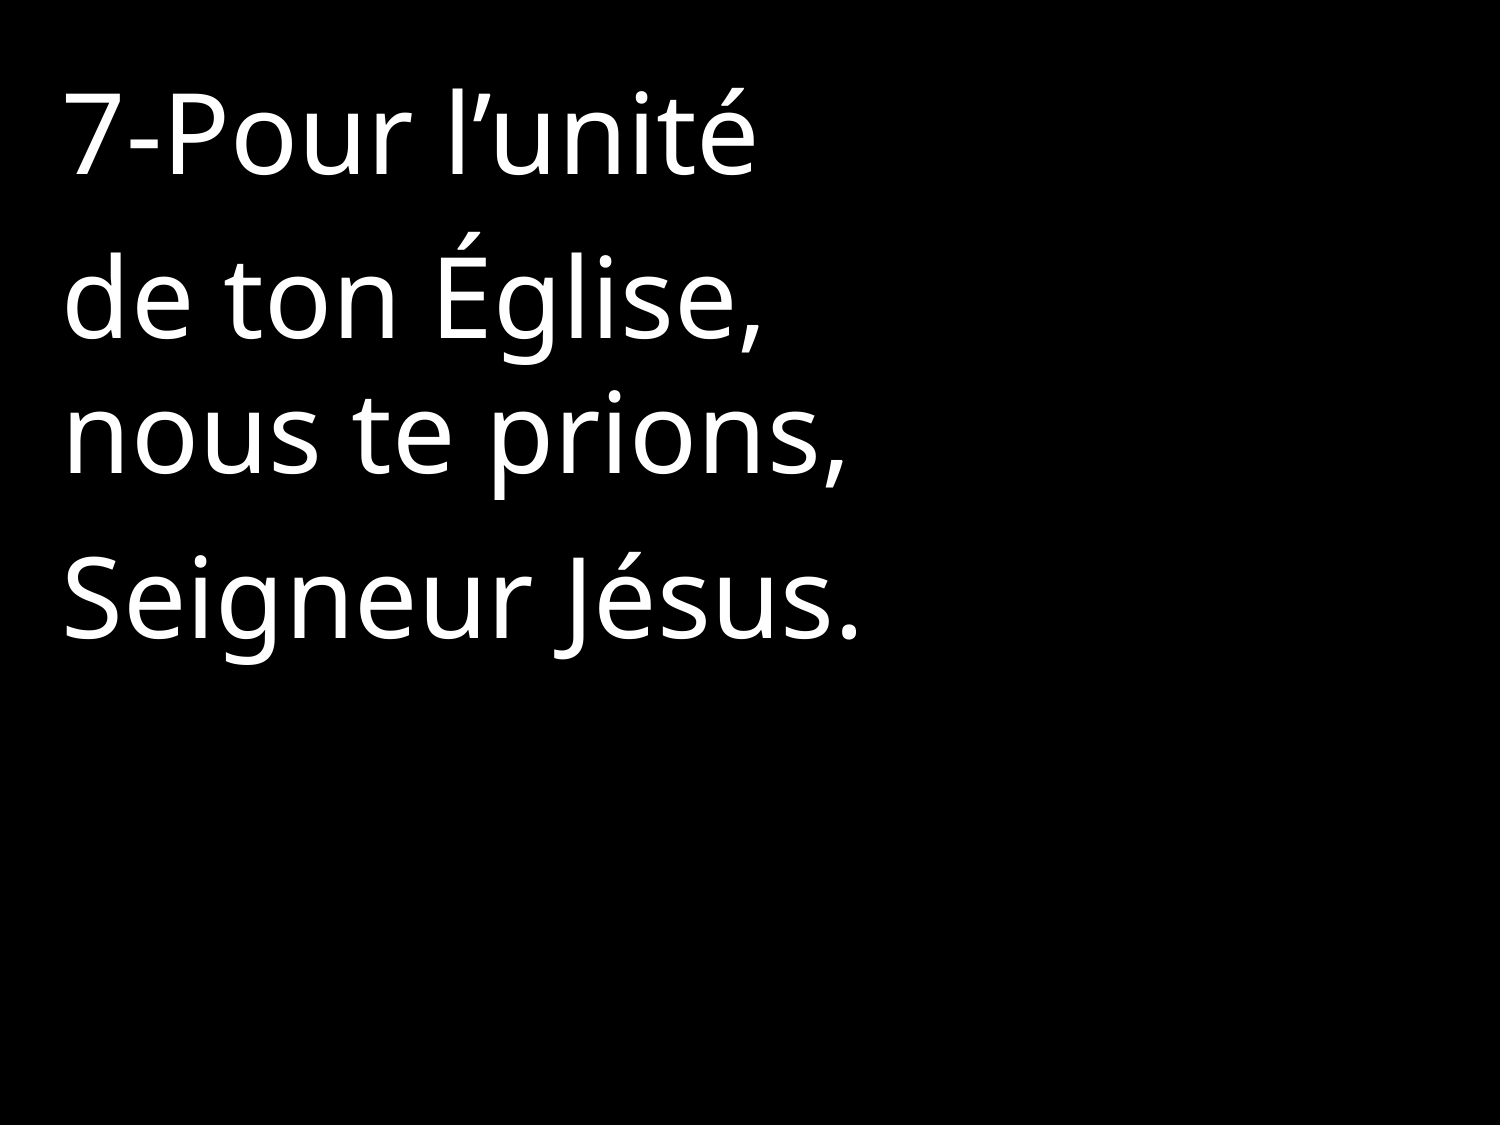

#
7-Pour l’unité
de ton Église, nous te prions,
Seigneur Jésus.